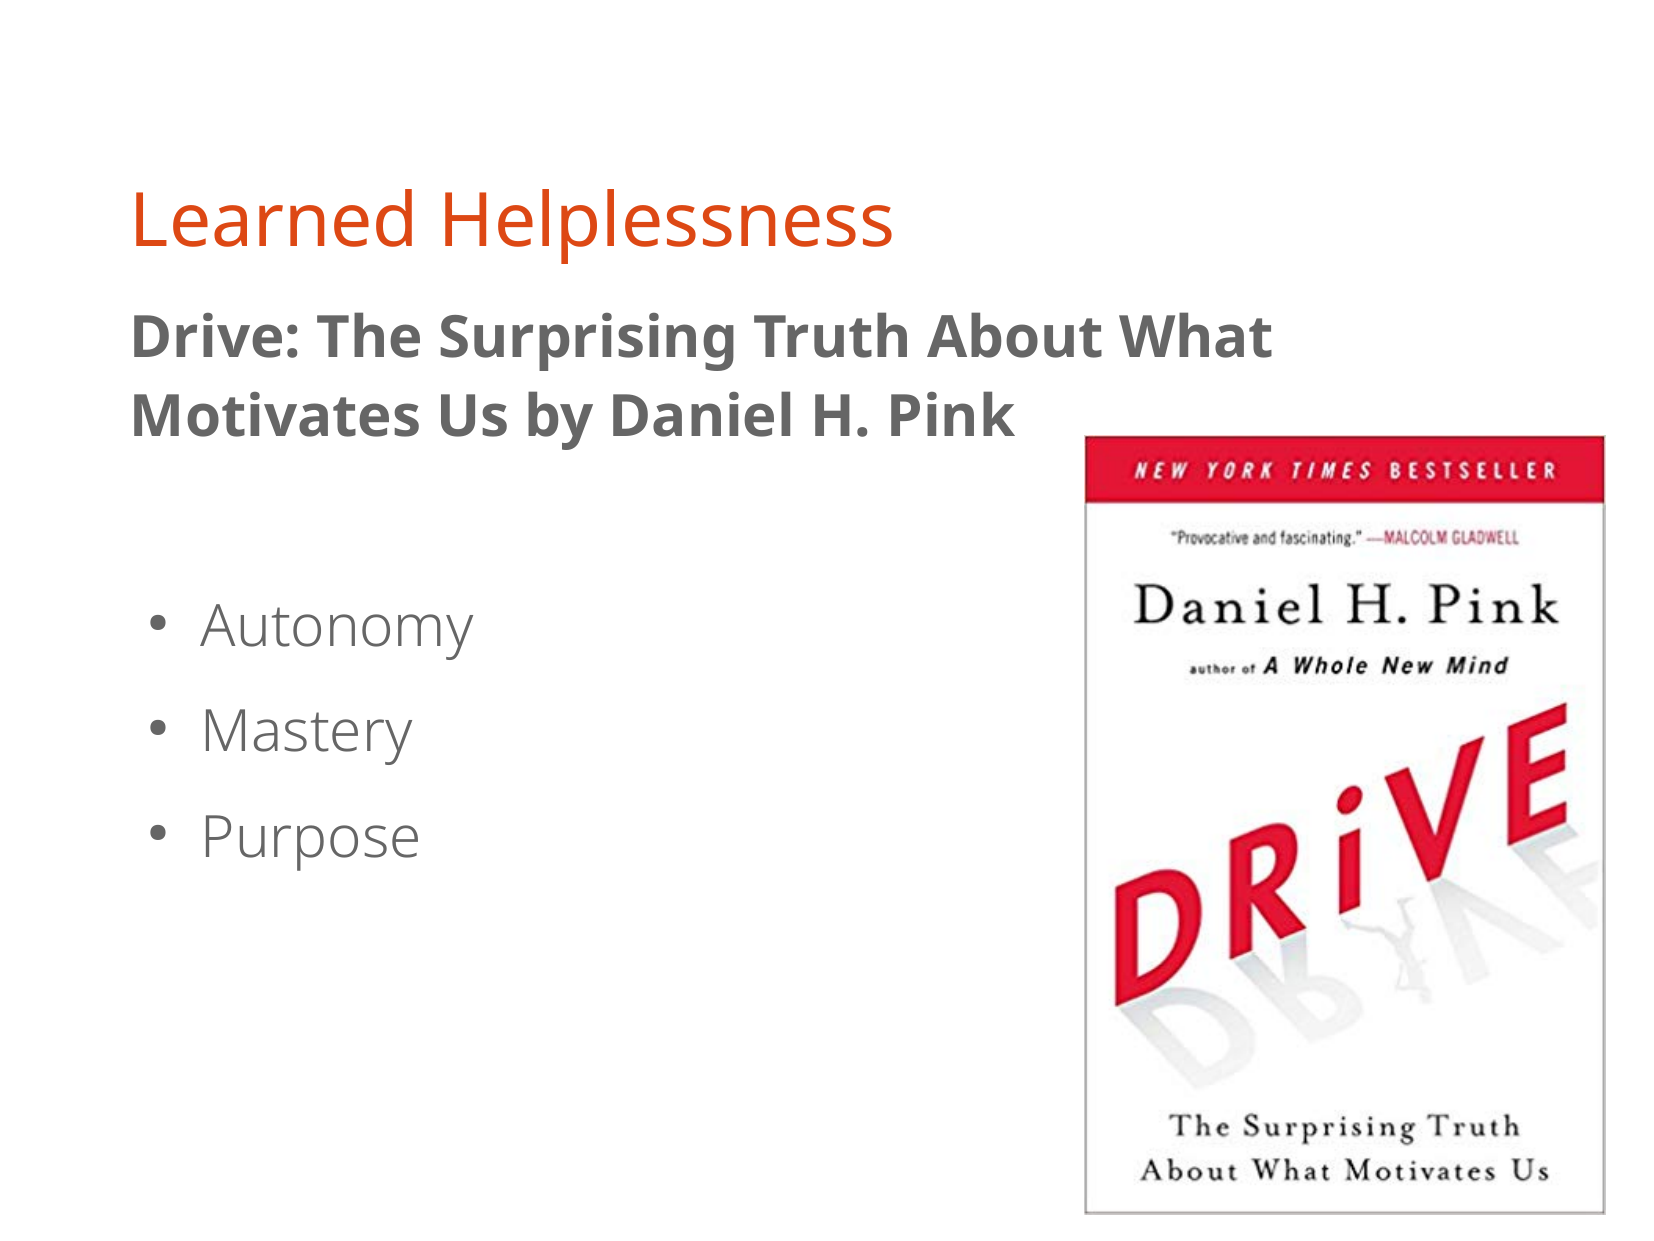

# Learned Helplessness
Drive: The Surprising Truth About What Motivates Us by Daniel H. Pink
Autonomy
Mastery
Purpose